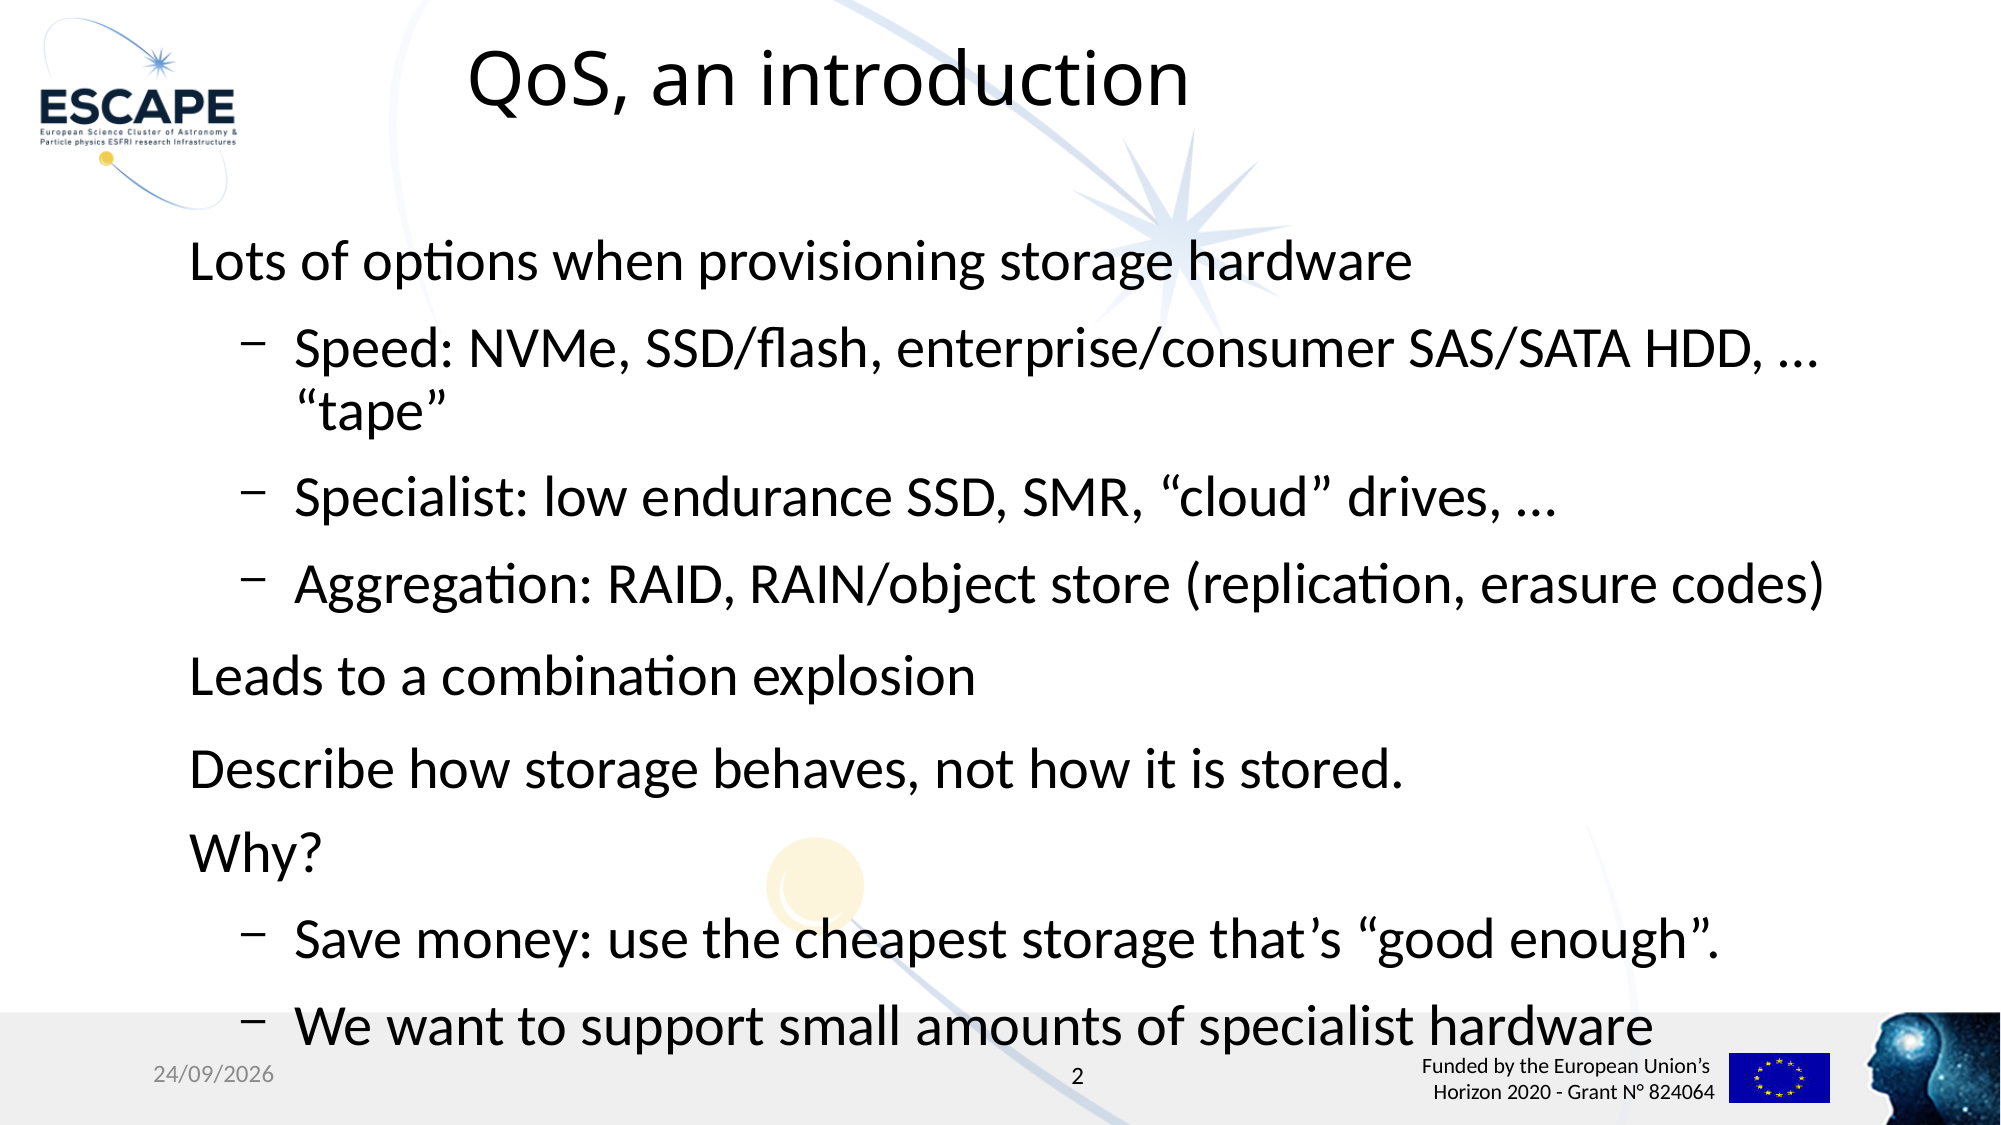

# QoS, an introduction
Lots of options when provisioning storage hardware
Speed: NVMe, SSD/flash, enterprise/consumer SAS/SATA HDD, … “tape”
Specialist: low endurance SSD, SMR, “cloud” drives, …
Aggregation: RAID, RAIN/object store (replication, erasure codes)
Leads to a combination explosion
Describe how storage behaves, not how it is stored.
Why?
Save money: use the cheapest storage that’s “good enough”.
We want to support small amounts of specialist hardware